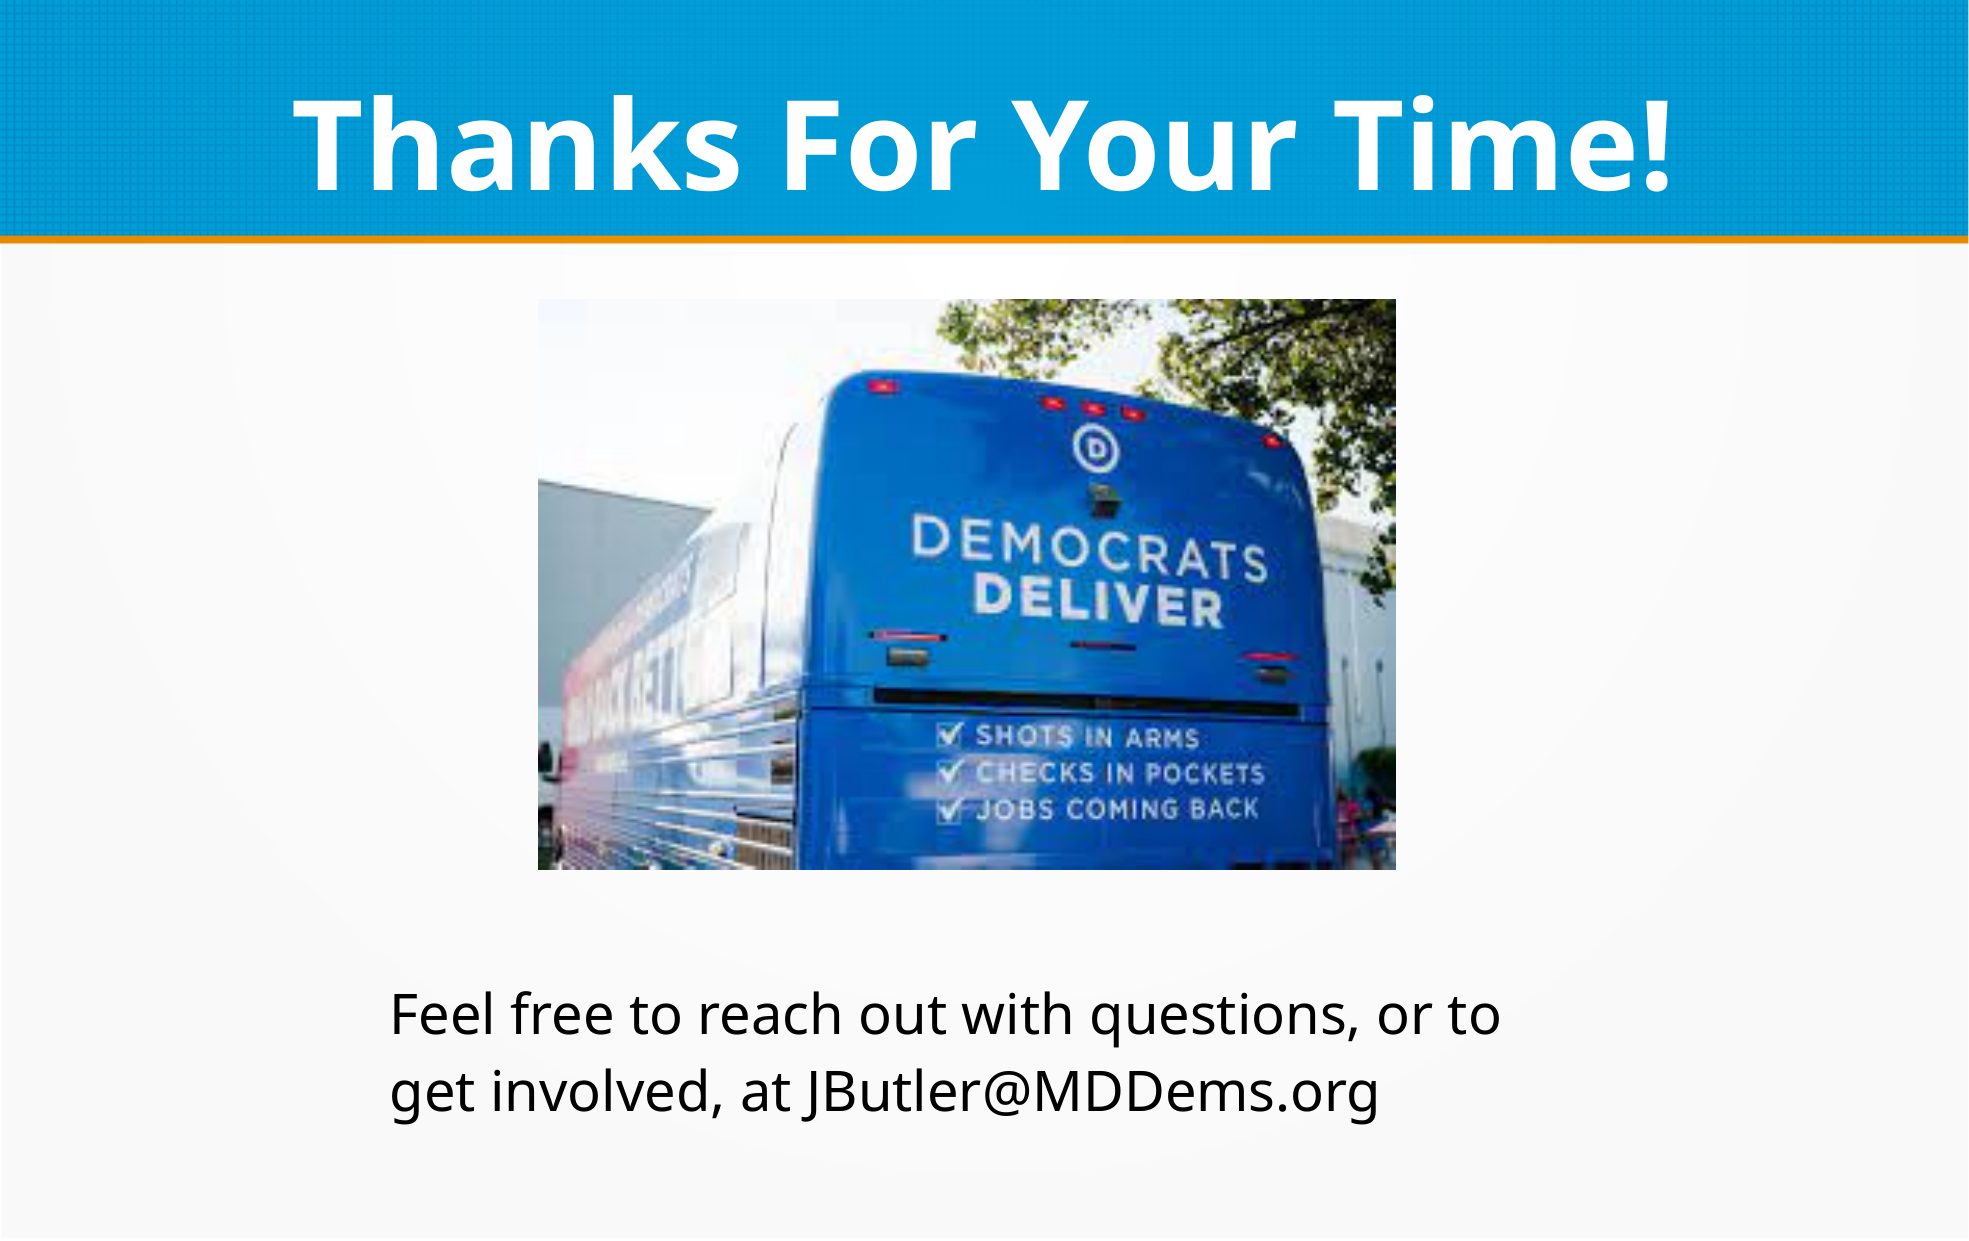

# Thanks For Your Time!
Feel free to reach out with questions, or to get involved, at JButler@MDDems.org